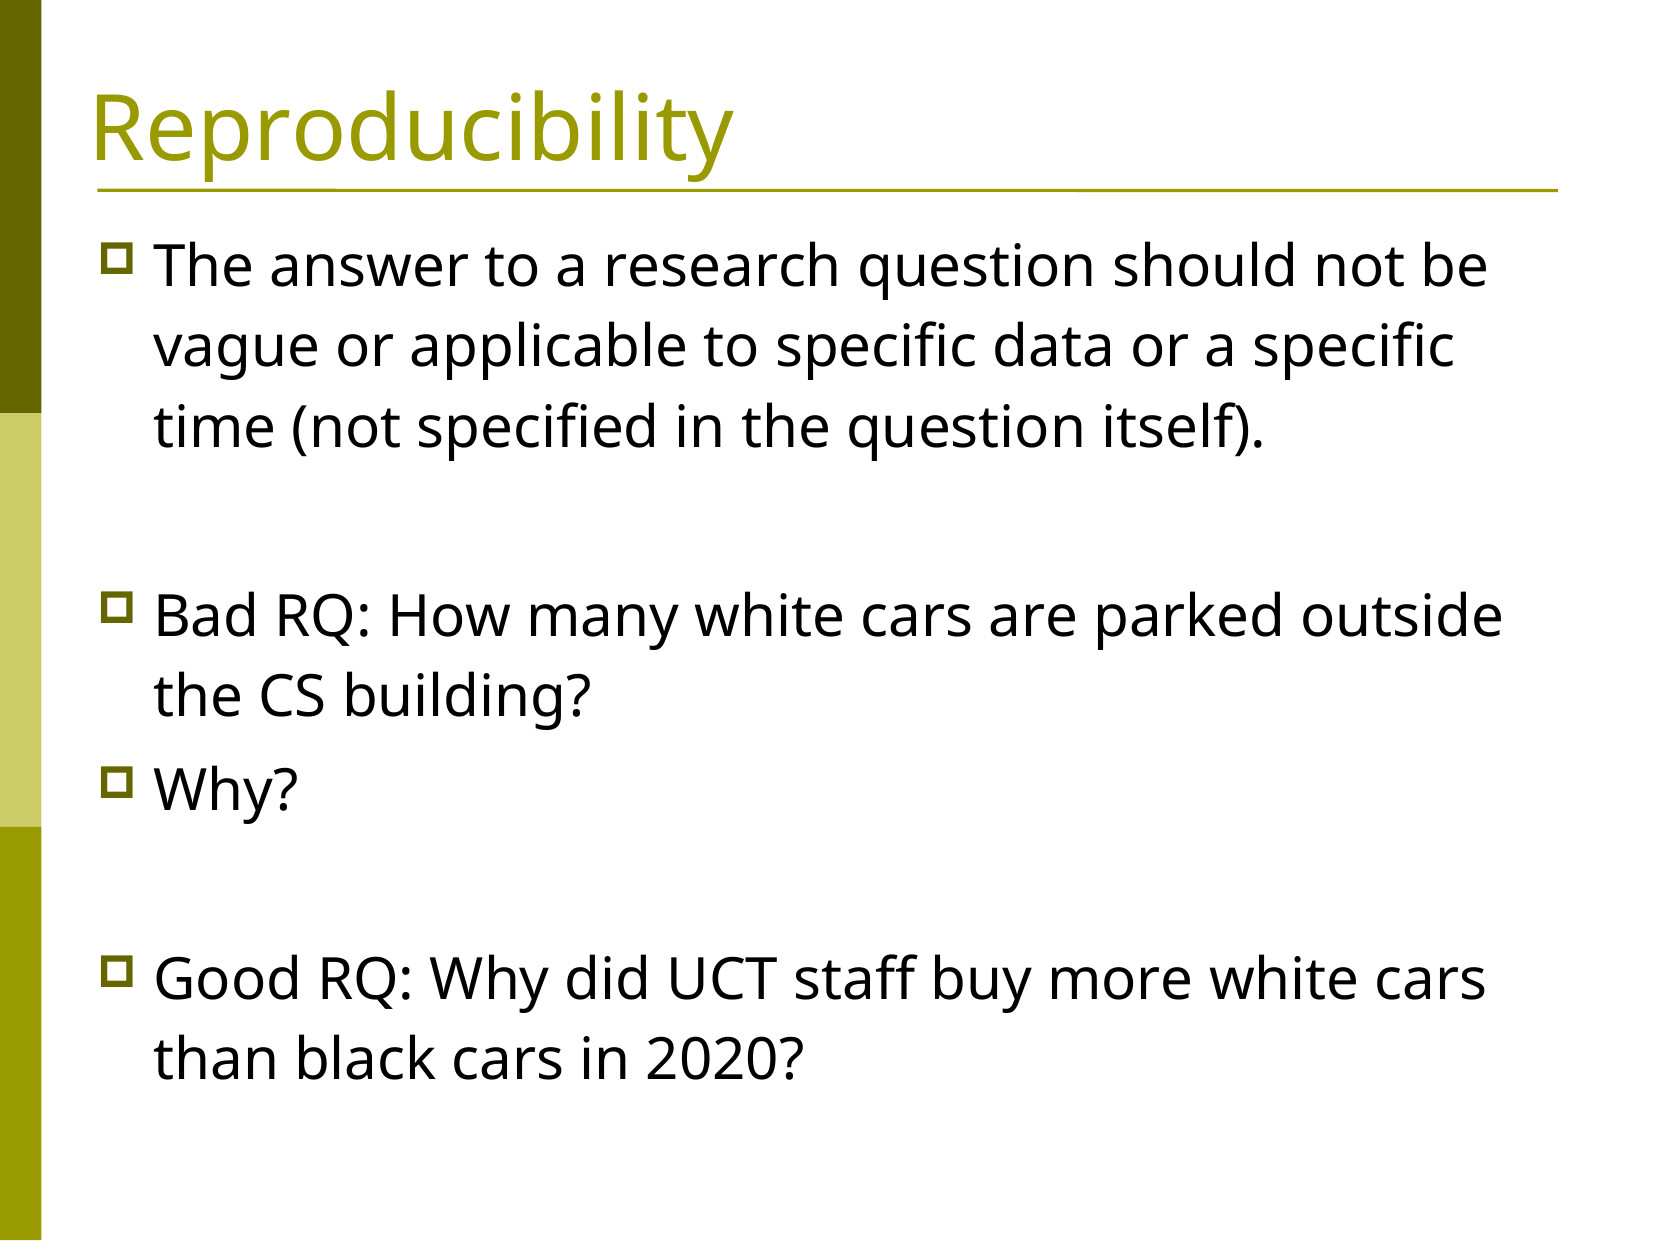

# Reproducibility
The answer to a research question should not be vague or applicable to specific data or a specific time (not specified in the question itself).
Bad RQ: How many white cars are parked outside the CS building?
Why?
Good RQ: Why did UCT staff buy more white cars than black cars in 2020?